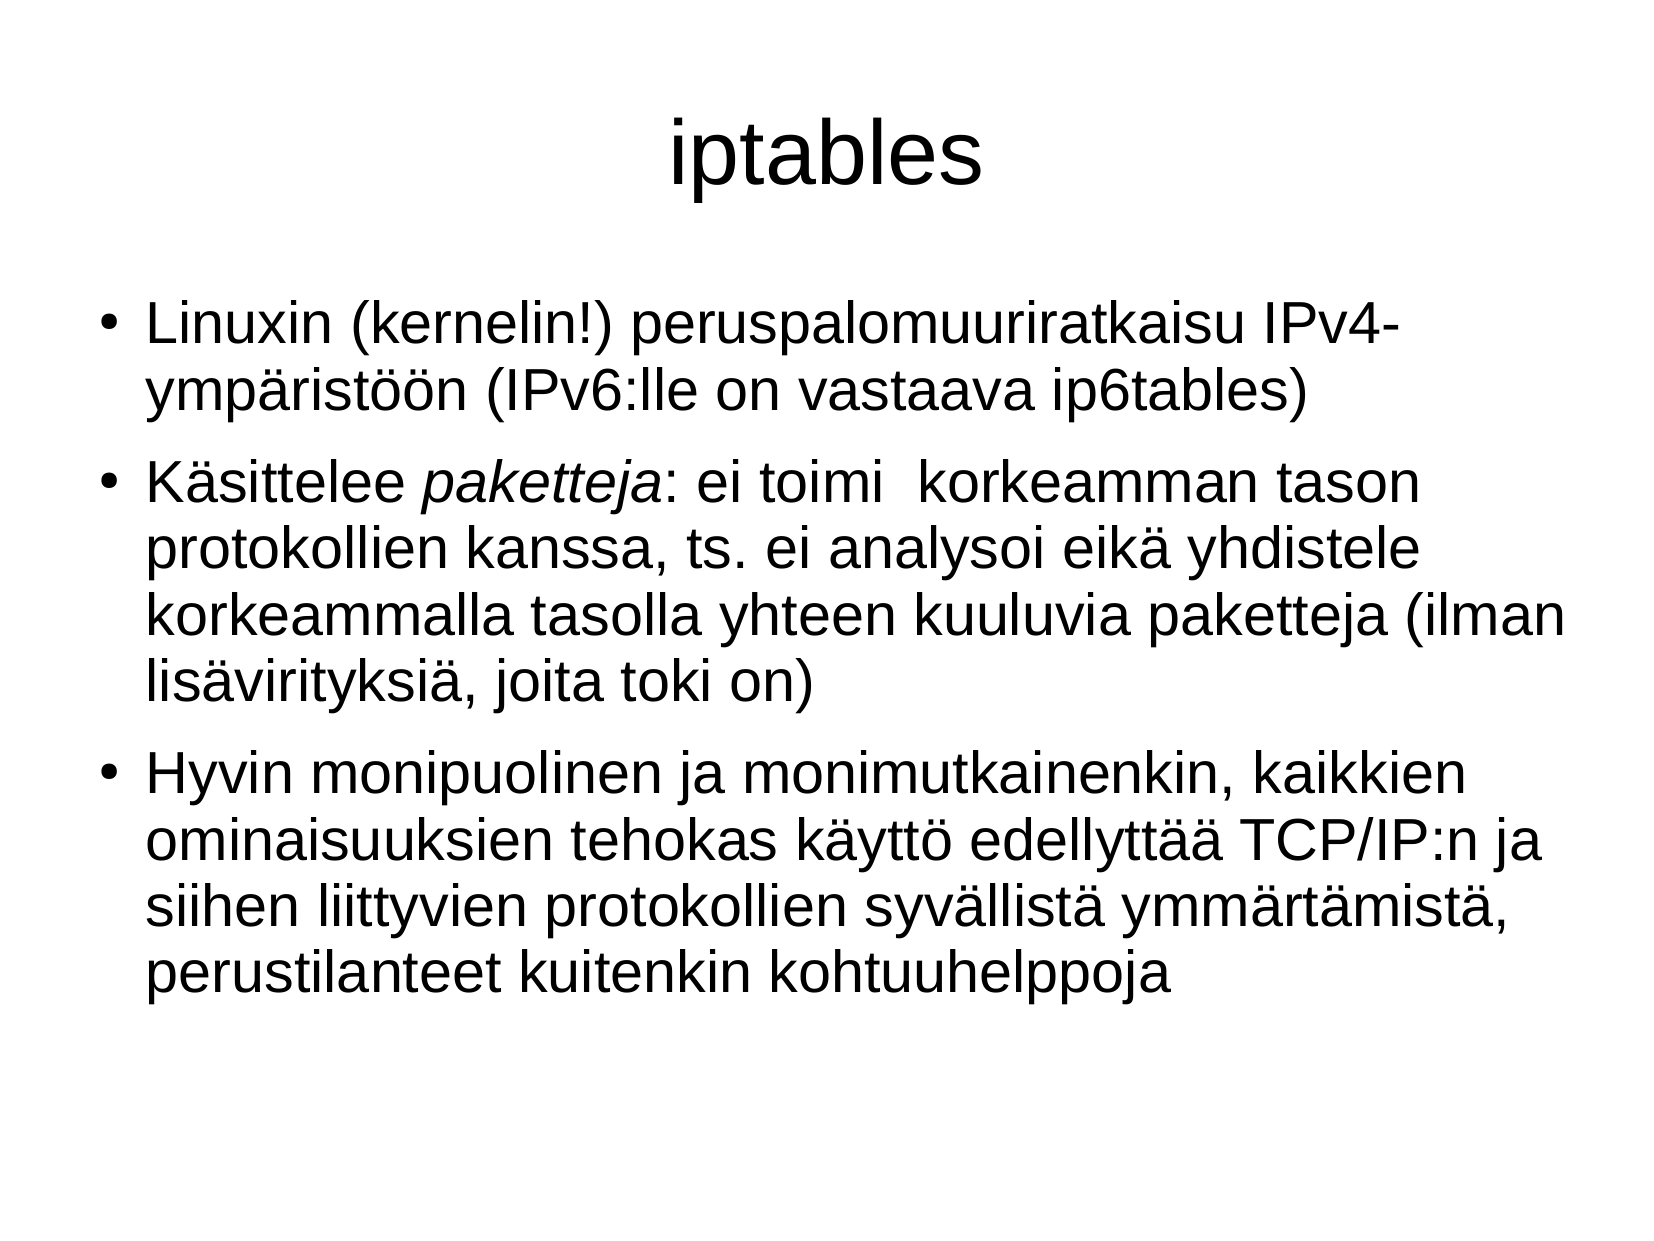

# iptables
Linuxin (kernelin!) peruspalomuuriratkaisu IPv4-ympäristöön (IPv6:lle on vastaava ip6tables)
Käsittelee paketteja: ei toimi korkeamman tason protokollien kanssa, ts. ei analysoi eikä yhdistele korkeammalla tasolla yhteen kuuluvia paketteja (ilman lisävirityksiä, joita toki on)
Hyvin monipuolinen ja monimutkainenkin, kaikkien ominaisuuksien tehokas käyttö edellyttää TCP/IP:n ja siihen liittyvien protokollien syvällistä ymmärtämistä, perustilanteet kuitenkin kohtuuhelppoja